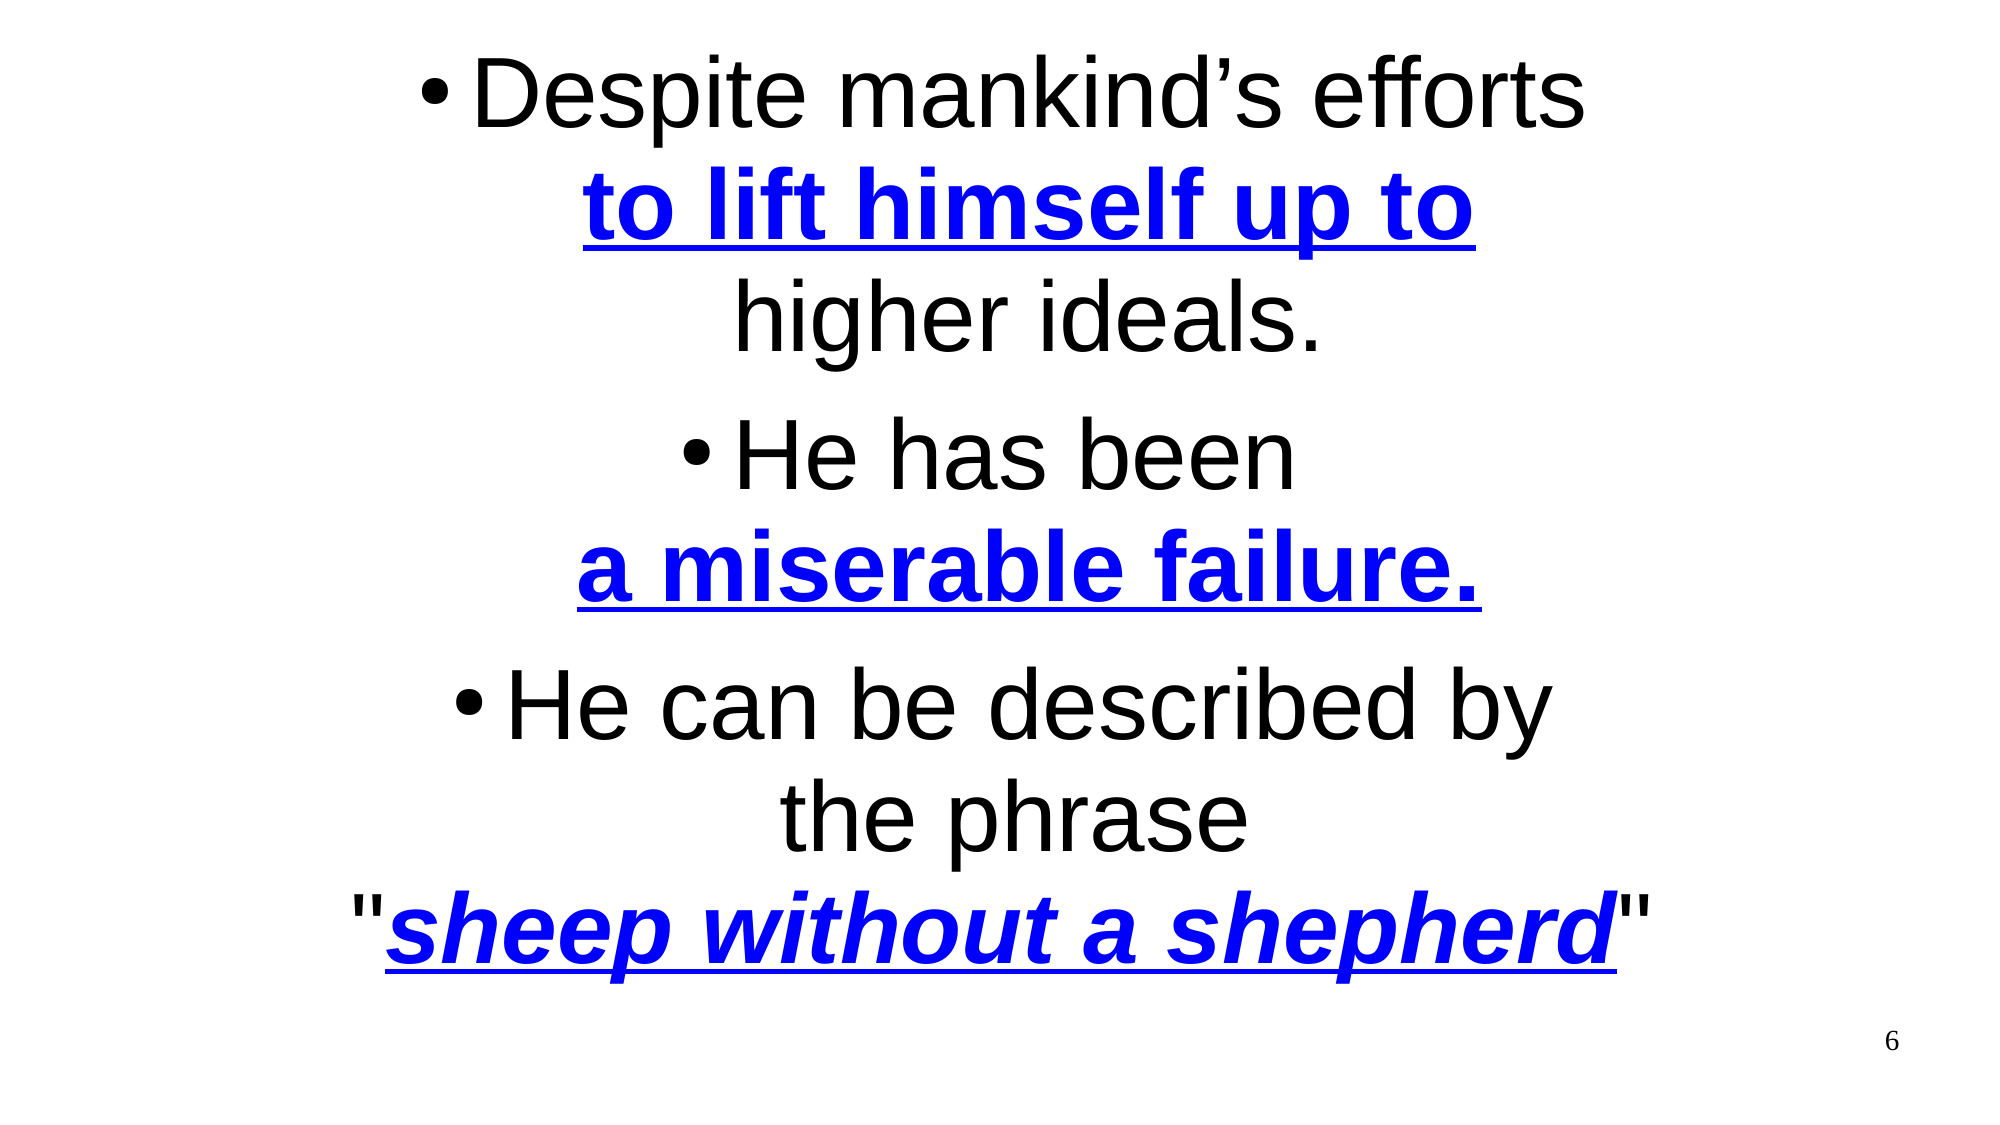

# Despite mankind’s efforts to lift himself up to higher ideals.
He has been
a miserable failure.
He can be described by
the phrase
"sheep without a shepherd"
6